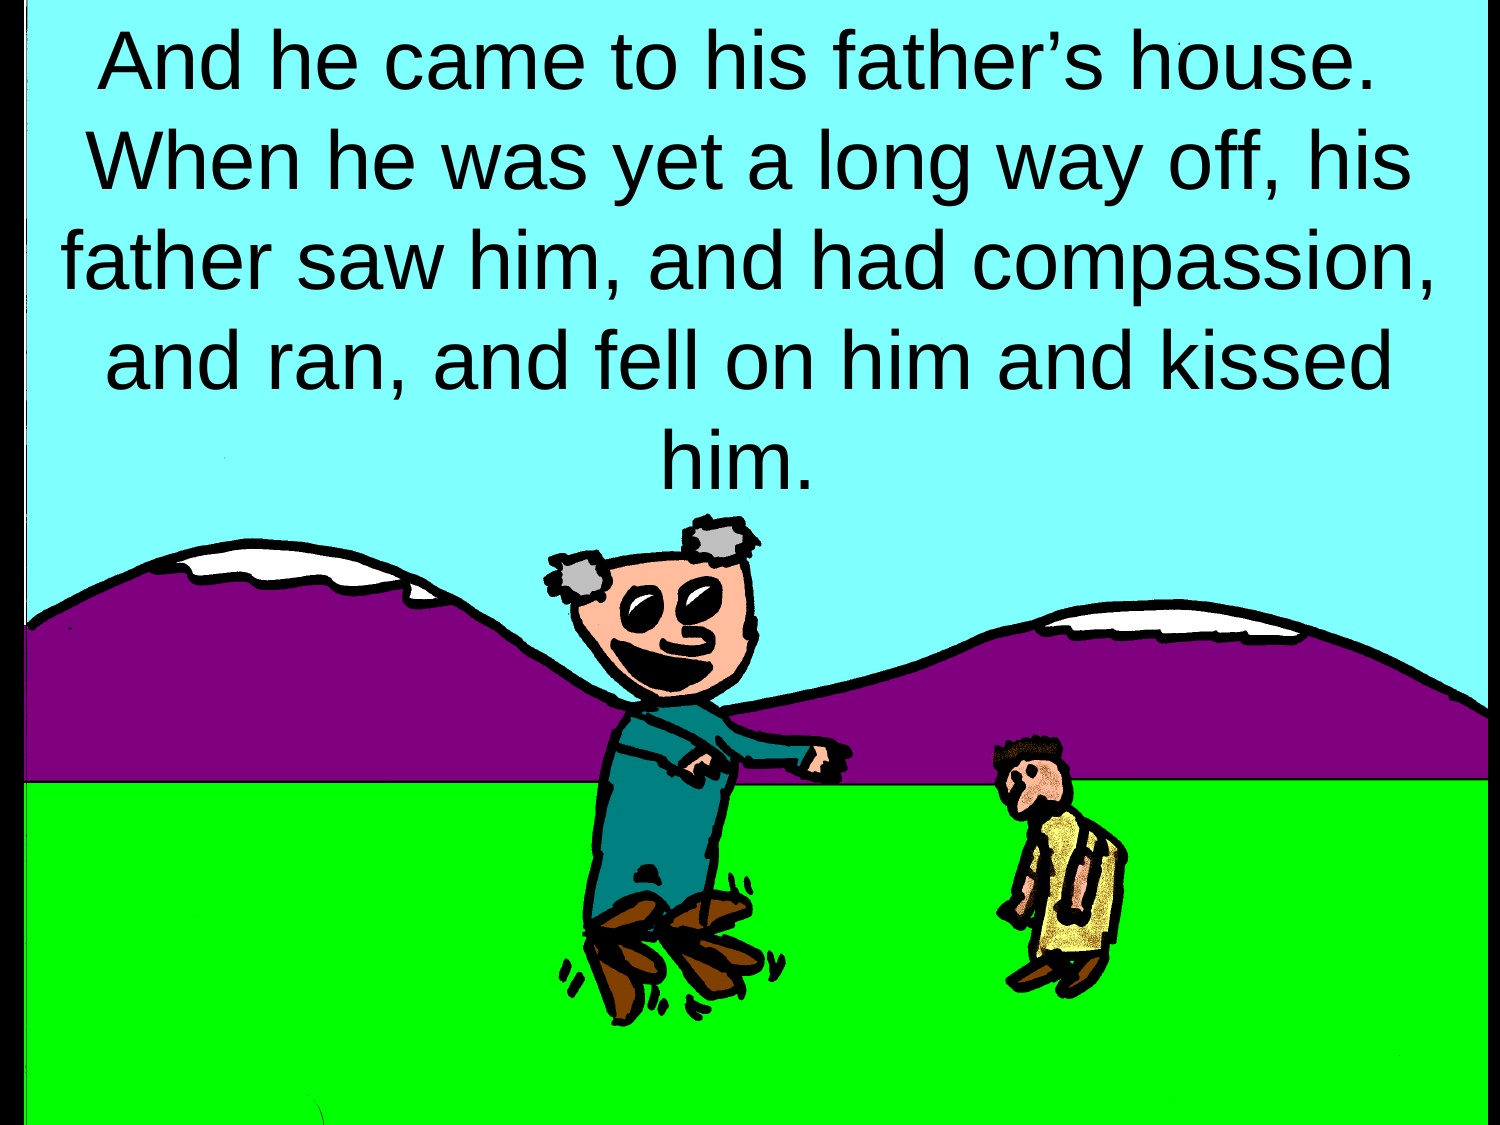

# And he came to his father’s house. When he was yet a long way off, his father saw him, and had compassion, and ran, and fell on him and kissed him.